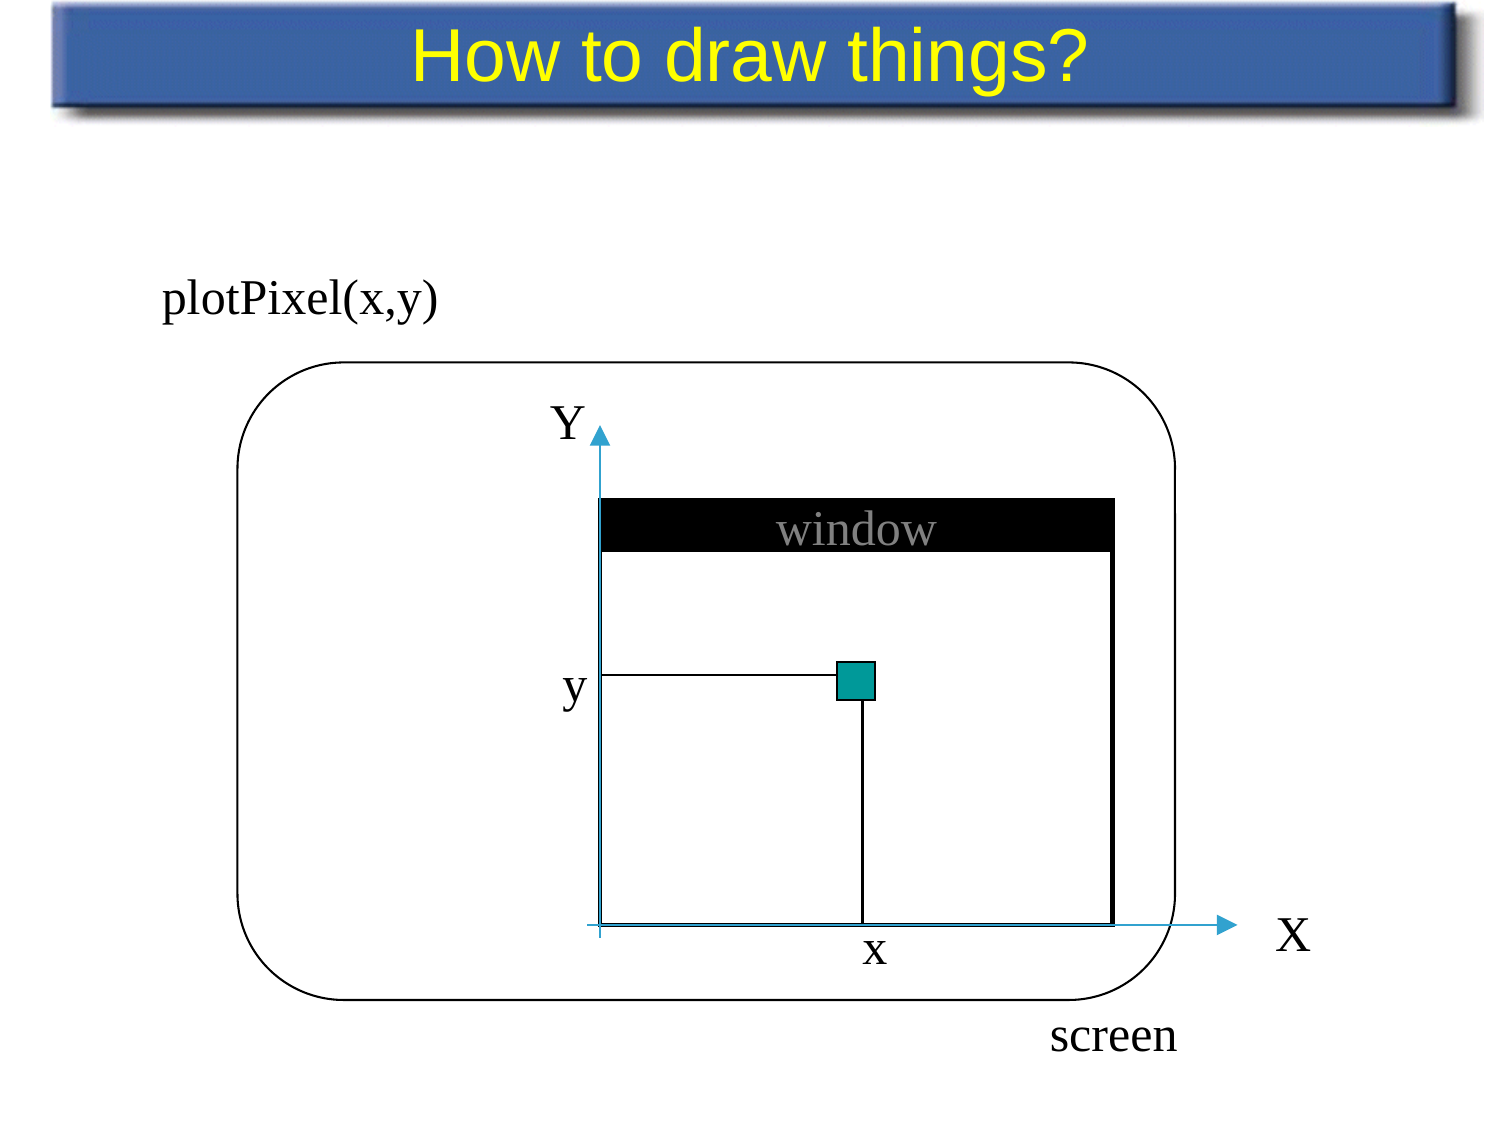

# How to draw things?
plotPixel(x,y)
Y
X
window
y
x
screen